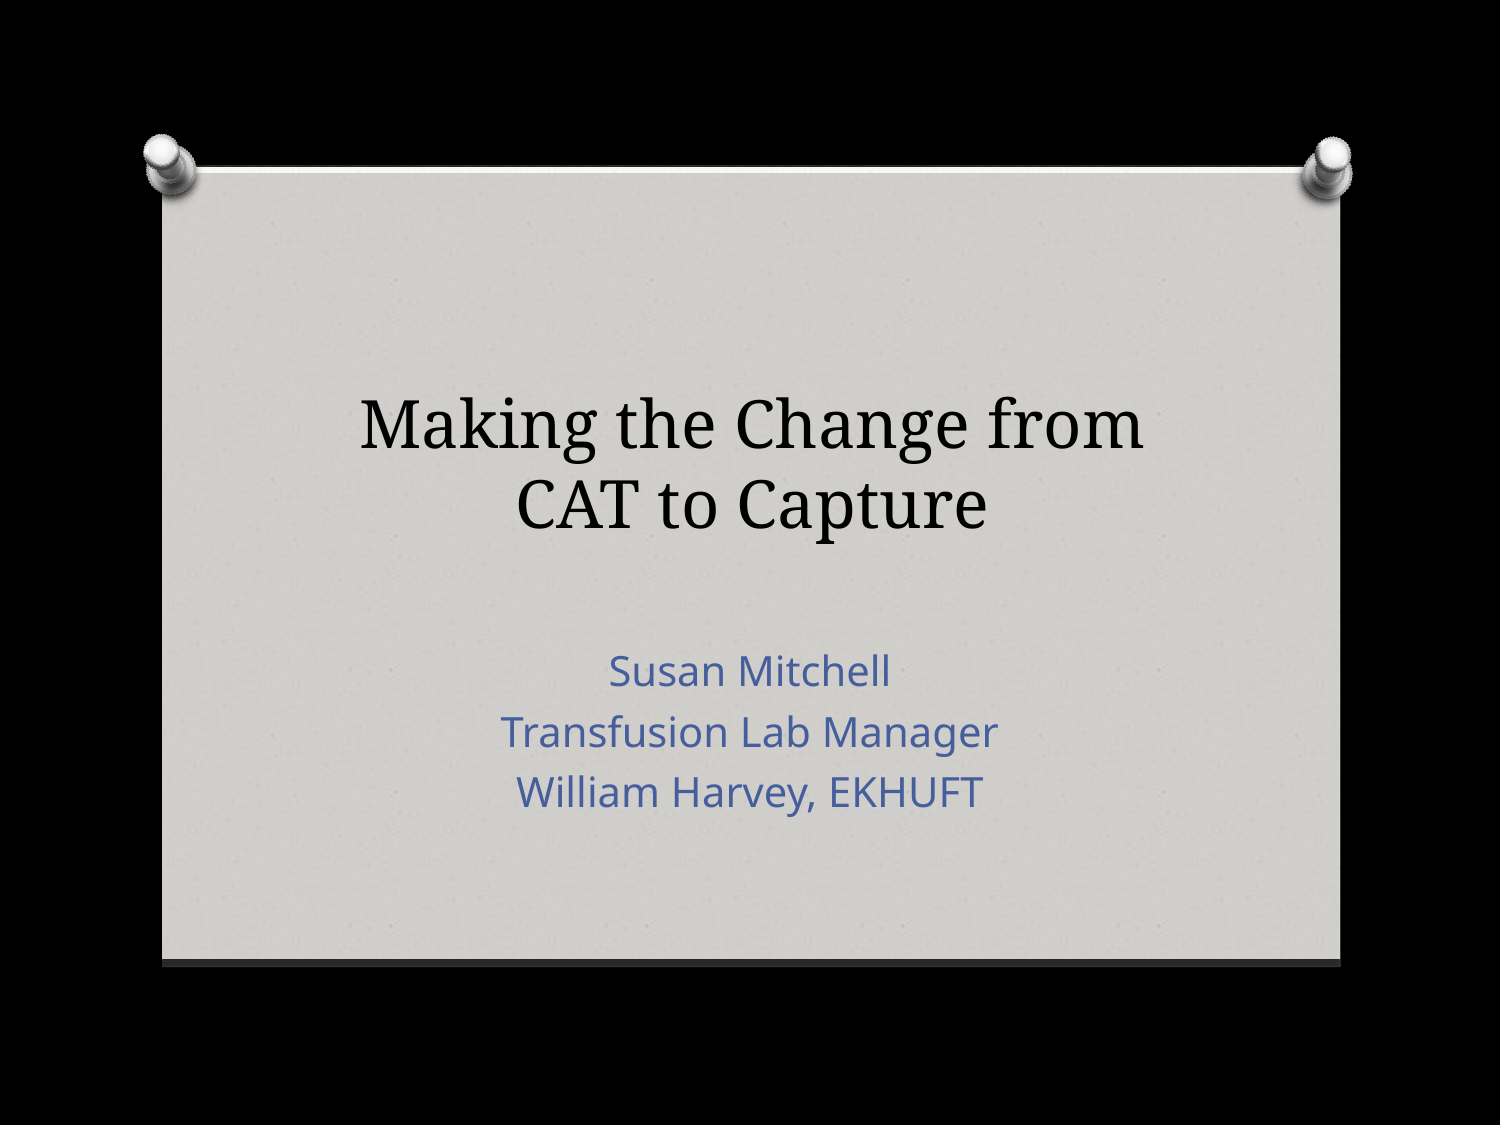

# Making the Change from CAT to Capture
Susan Mitchell
Transfusion Lab Manager
William Harvey, EKHUFT